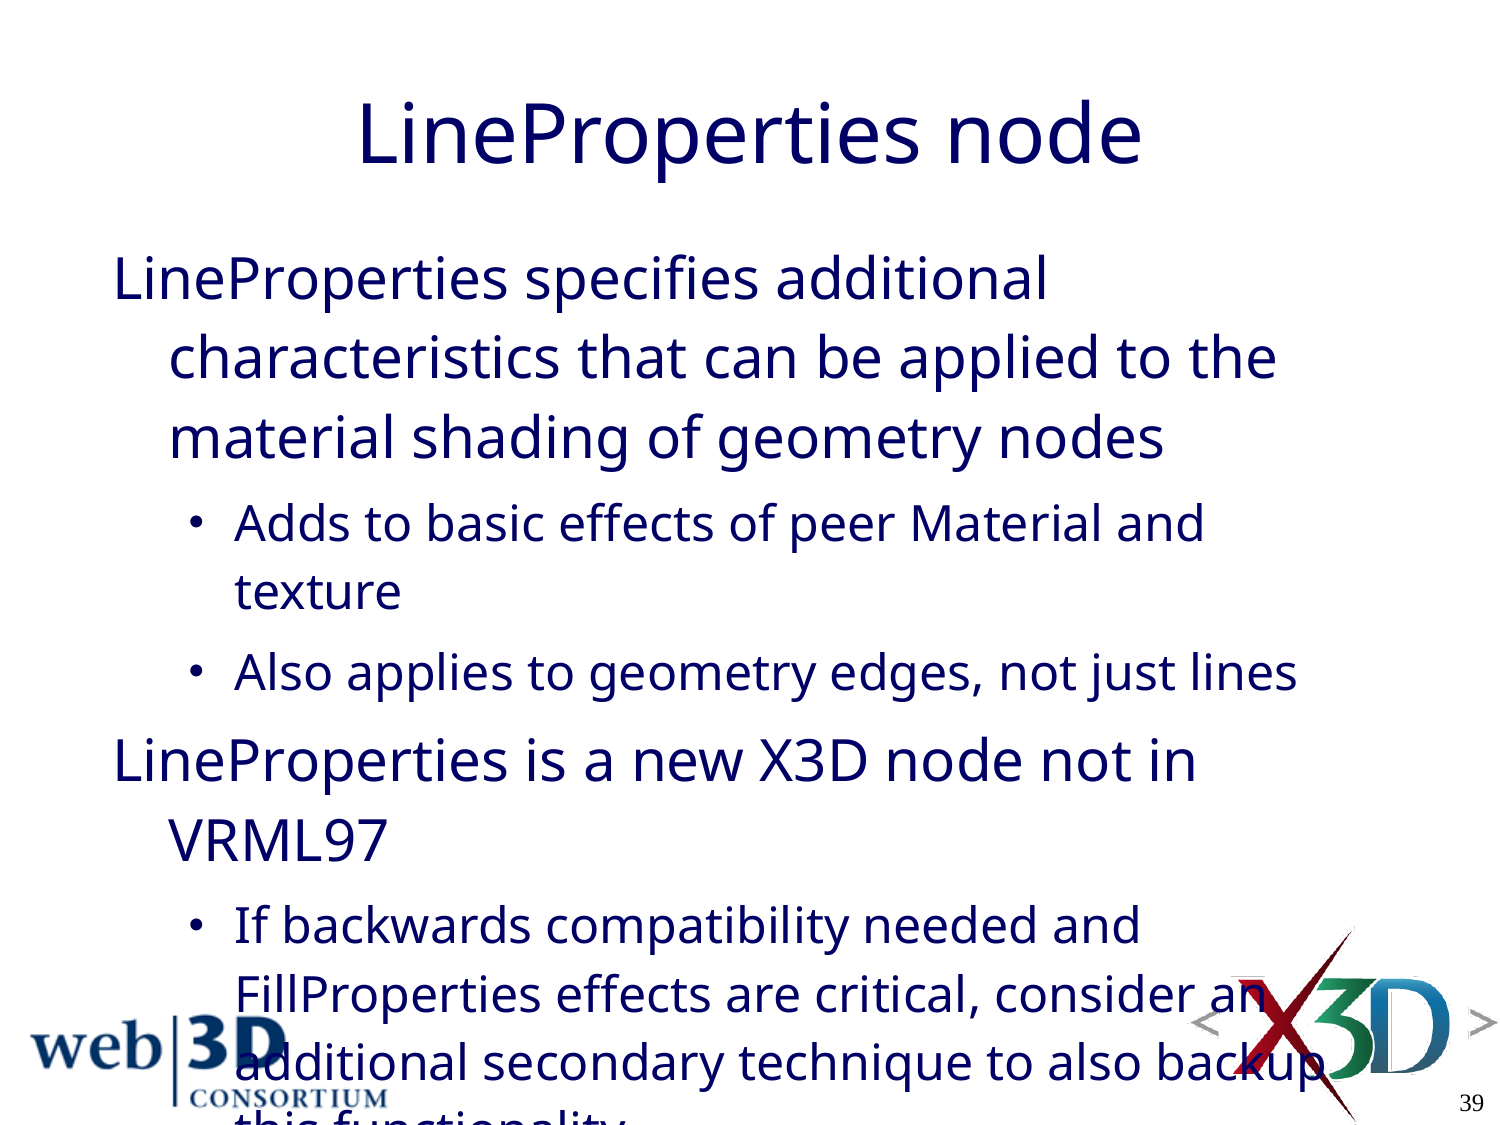

# LineProperties node
LineProperties specifies additional characteristics that can be applied to the material shading of geometry nodes
Adds to basic effects of peer Material and texture
Also applies to geometry edges, not just lines
LineProperties is a new X3D node not in VRML97
If backwards compatibility needed and FillProperties effects are critical, consider an additional secondary technique to also backup this functionality
Hint: include <component name='Shape' level='2'/>